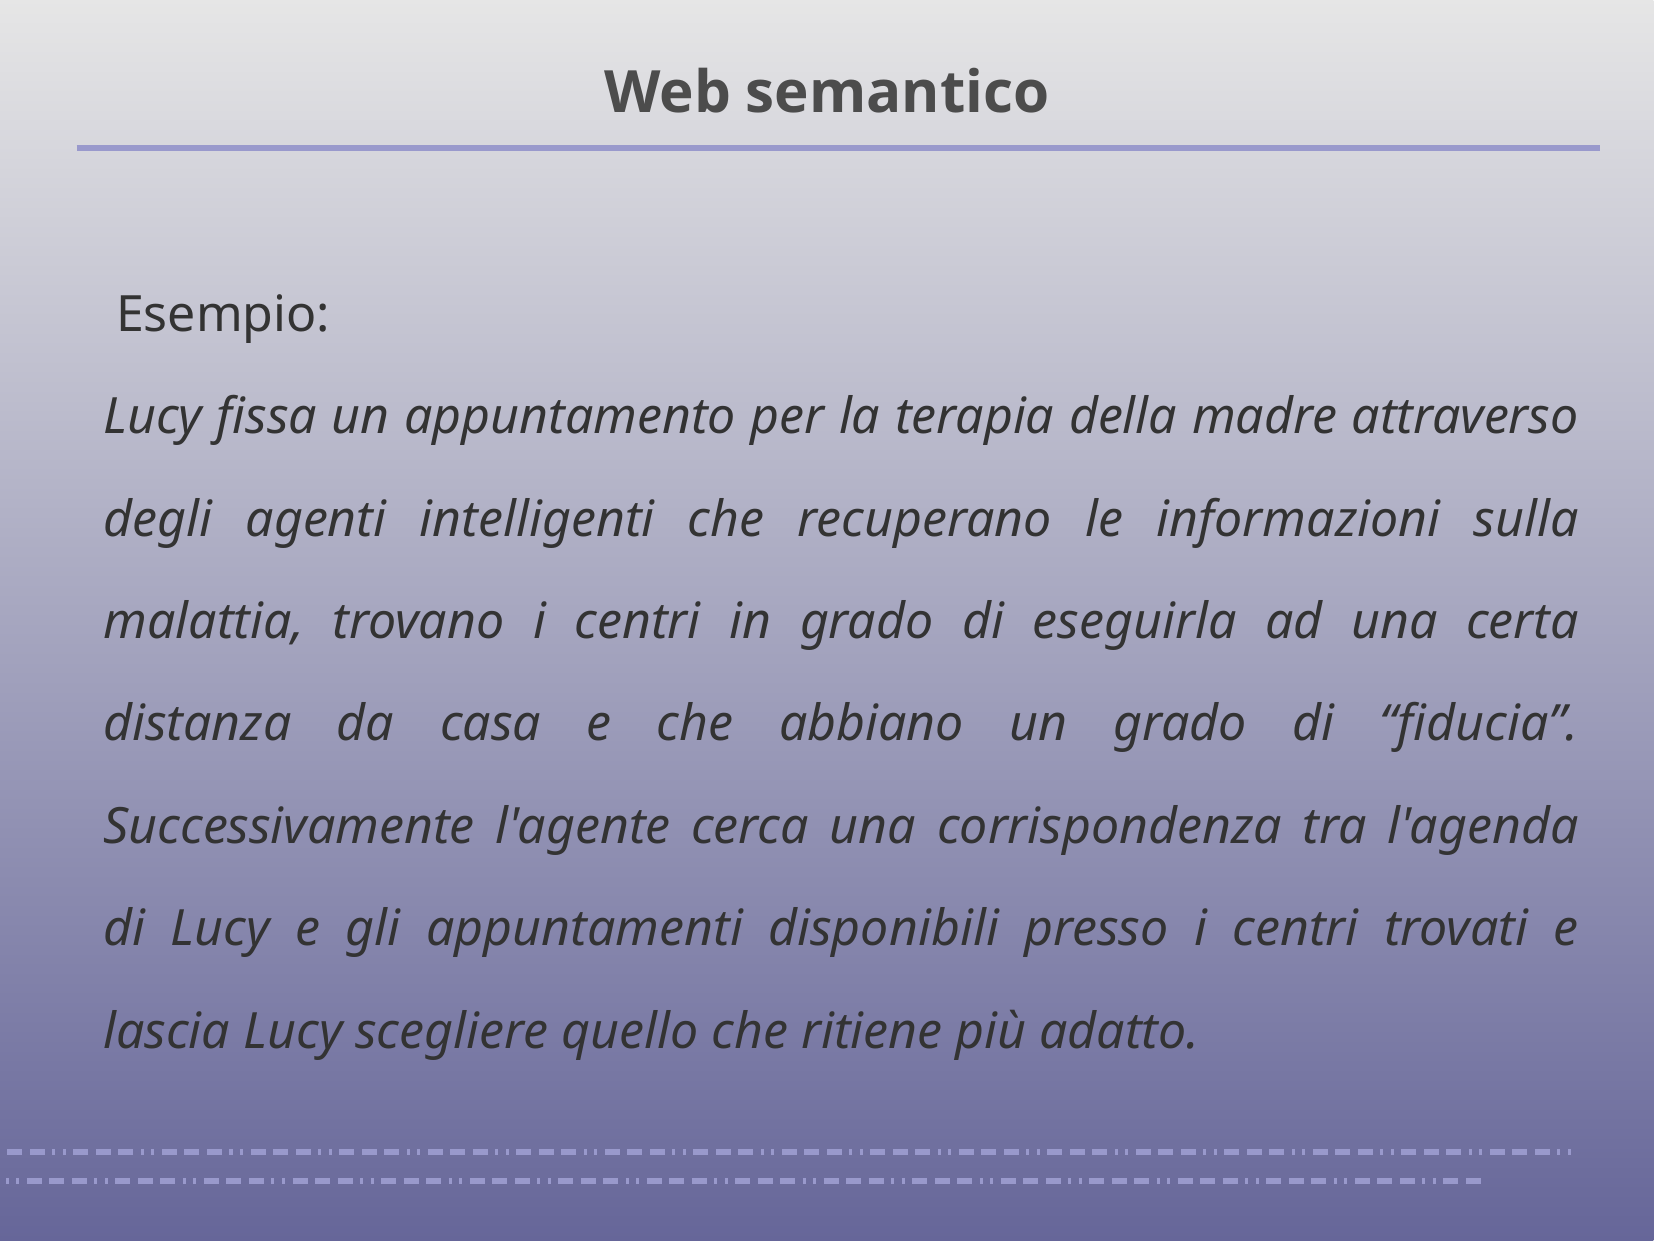

Web semantico
 Esempio:
Lucy fissa un appuntamento per la terapia della madre attraverso degli agenti intelligenti che recuperano le informazioni sulla malattia, trovano i centri in grado di eseguirla ad una certa distanza da casa e che abbiano un grado di “fiducia”. Successivamente l'agente cerca una corrispondenza tra l'agenda di Lucy e gli appuntamenti disponibili presso i centri trovati e lascia Lucy scegliere quello che ritiene più adatto.